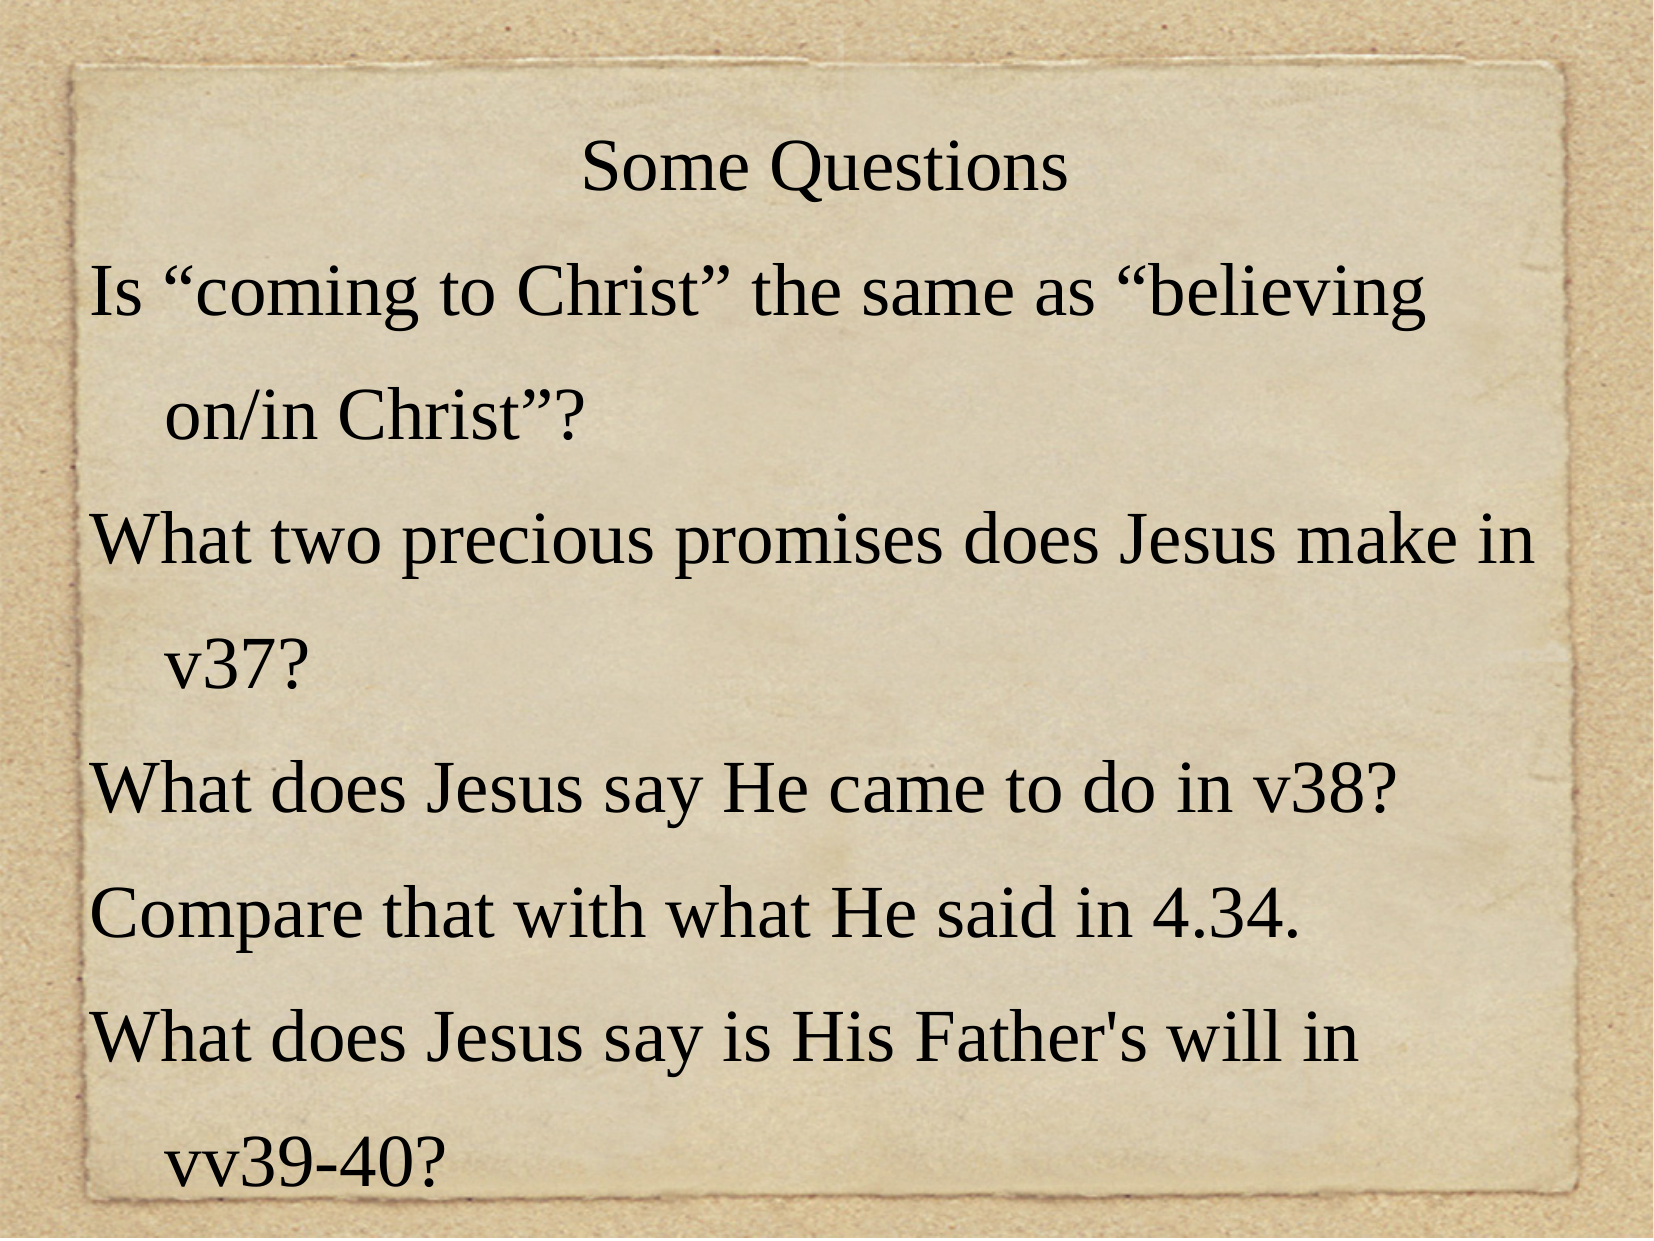

Some Questions
Is “coming to Christ” the same as “believing 		on/in Christ”?
What two precious promises does Jesus make in 	v37?
What does Jesus say He came to do in v38?
Compare that with what He said in 4.34.
What does Jesus say is His Father's will in 			vv39-40?